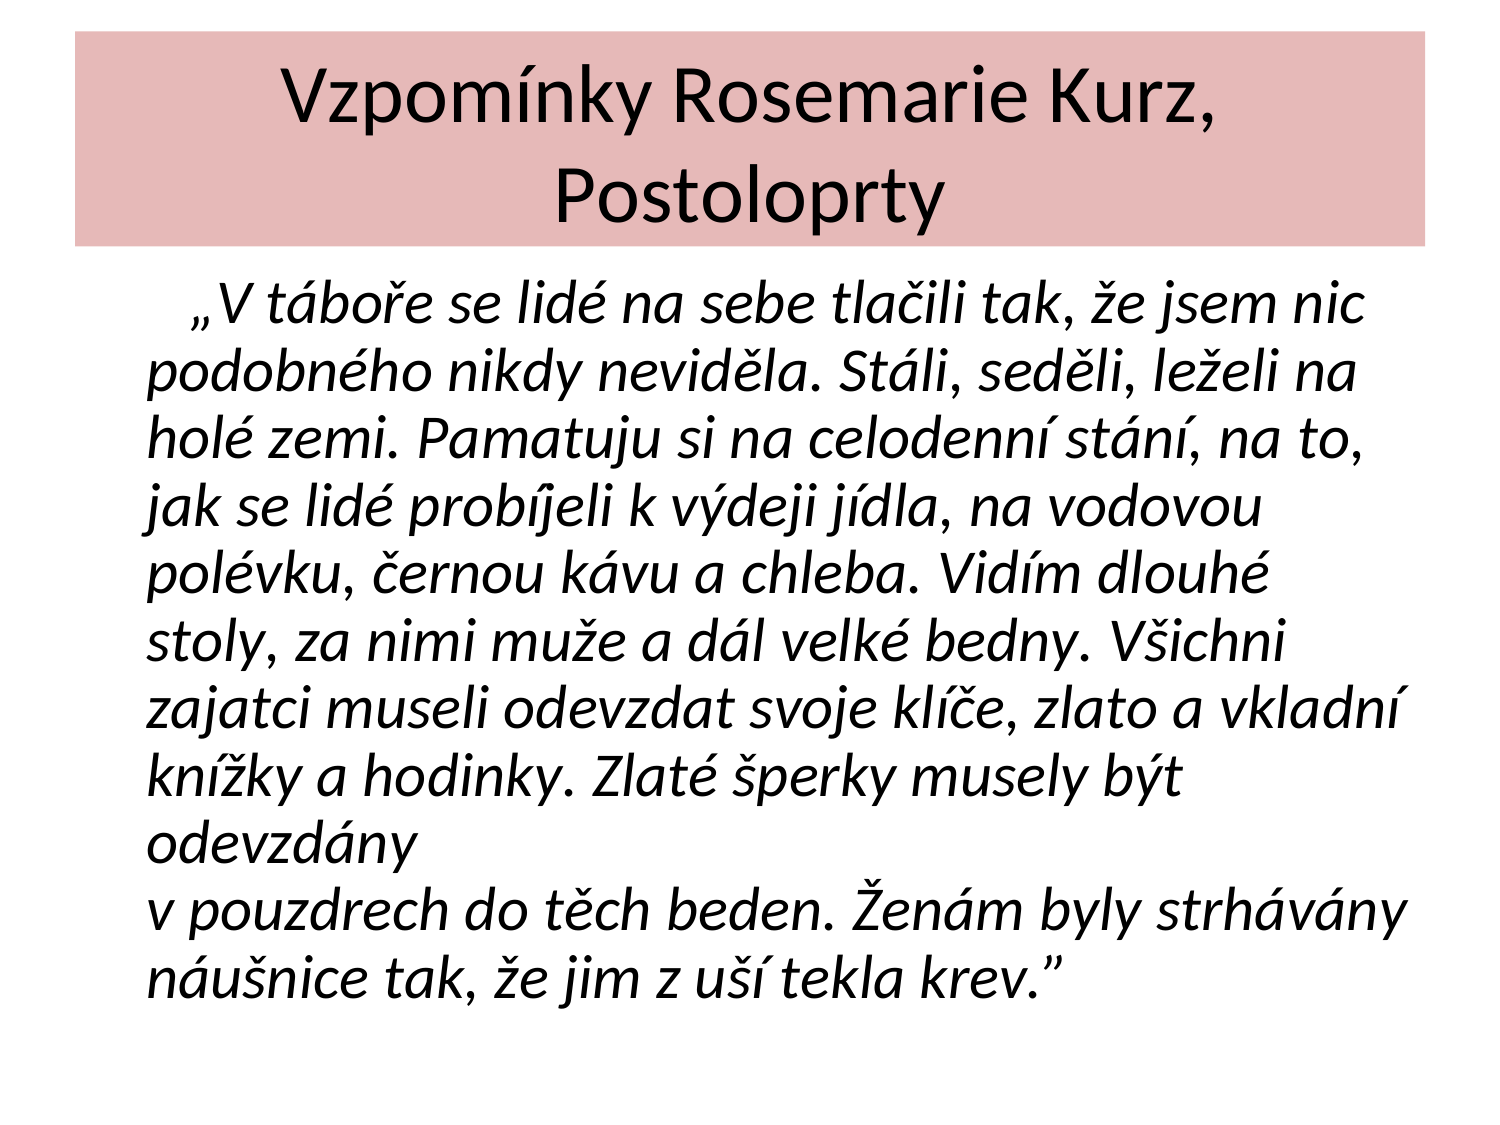

# Vzpomínky Rosemarie Kurz, Postoloprty
 „V táboře se lidé na sebe tlačili tak, že jsem nic podobného nikdy neviděla. Stáli, seděli, leželi na holé zemi. Pamatuju si na celodenní stání, na to, jak se lidé probíjeli k výdeji jídla, na vodovou polévku, černou kávu a chleba. Vidím dlouhé stoly, za nimi muže a dál velké bedny. Všichni zajatci museli odevzdat svoje klíče, zlato a vkladní knížky a hodinky. Zlaté šperky musely být odevzdány
v pouzdrech do těch beden. Ženám byly strhávány náušnice tak, že jim z uší tekla krev.”